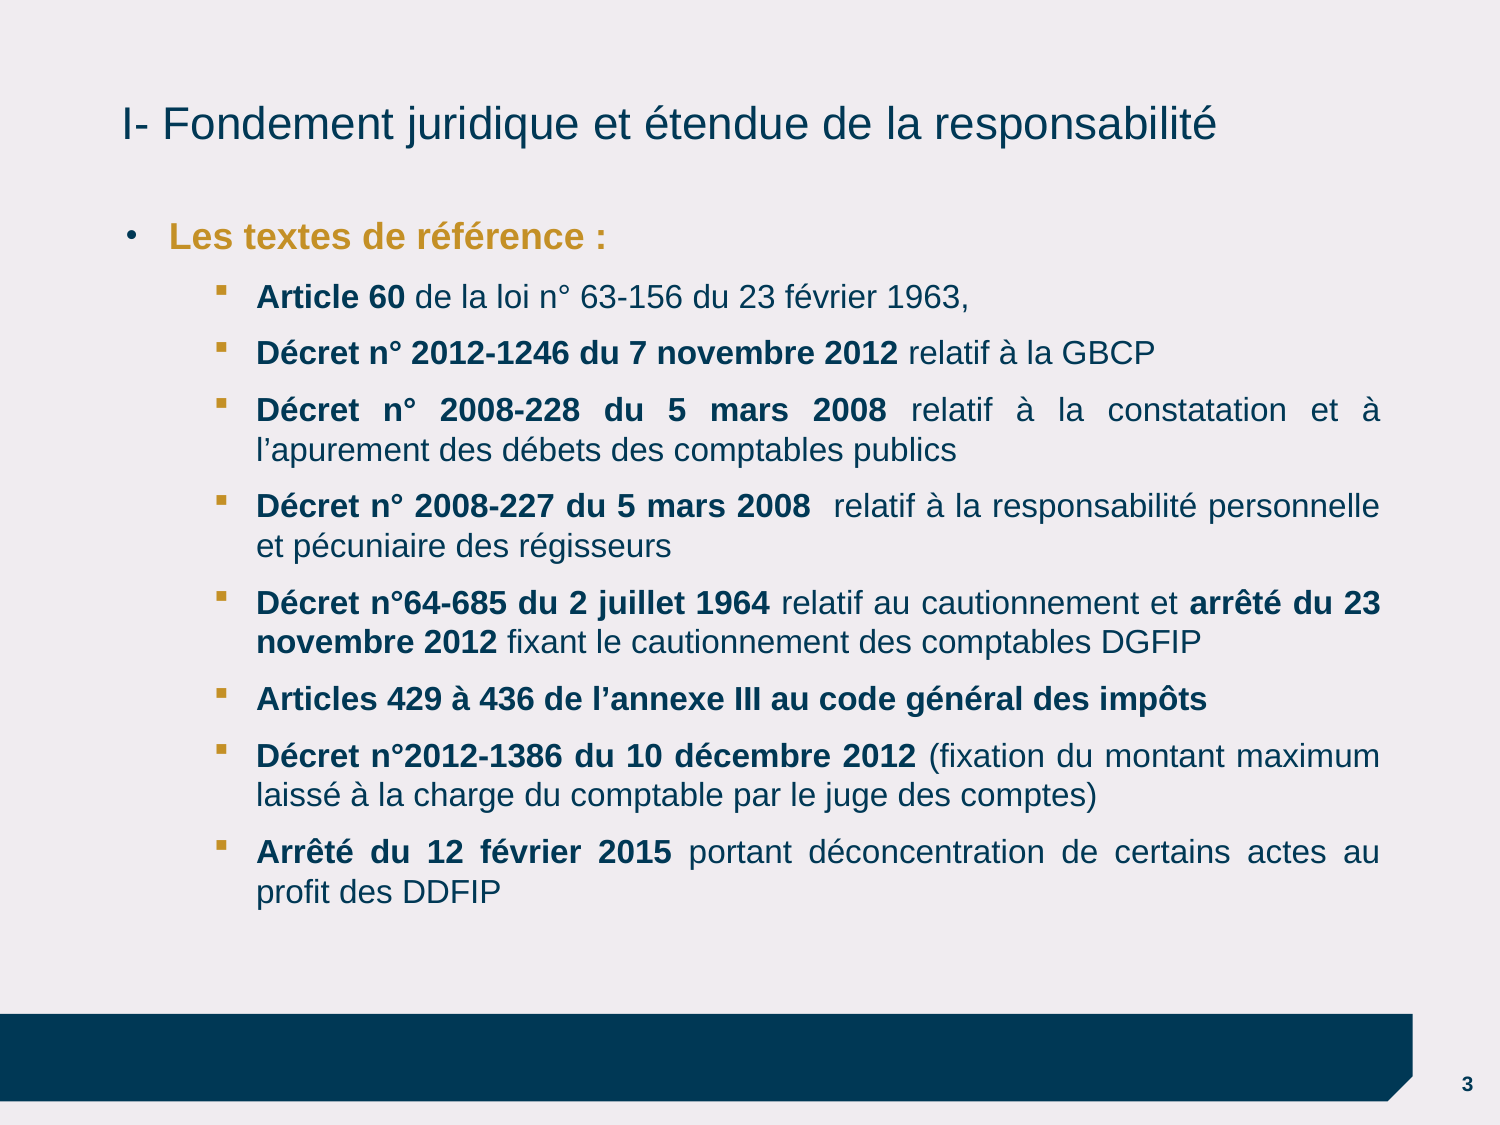

# I- Fondement juridique et étendue de la responsabilité
Les textes de référence :
Article 60 de la loi n° 63-156 du 23 février 1963,
Décret n° 2012-1246 du 7 novembre 2012 relatif à la GBCP
Décret n° 2008-228 du 5 mars 2008 relatif à la constatation et à l’apurement des débets des comptables publics
Décret n° 2008-227 du 5 mars 2008 relatif à la responsabilité personnelle et pécuniaire des régisseurs
Décret n°64-685 du 2 juillet 1964 relatif au cautionnement et arrêté du 23 novembre 2012 fixant le cautionnement des comptables DGFIP
Articles 429 à 436 de l’annexe III au code général des impôts
Décret n°2012-1386 du 10 décembre 2012 (fixation du montant maximum laissé à la charge du comptable par le juge des comptes)
Arrêté du 12 février 2015 portant déconcentration de certains actes au profit des DDFIP